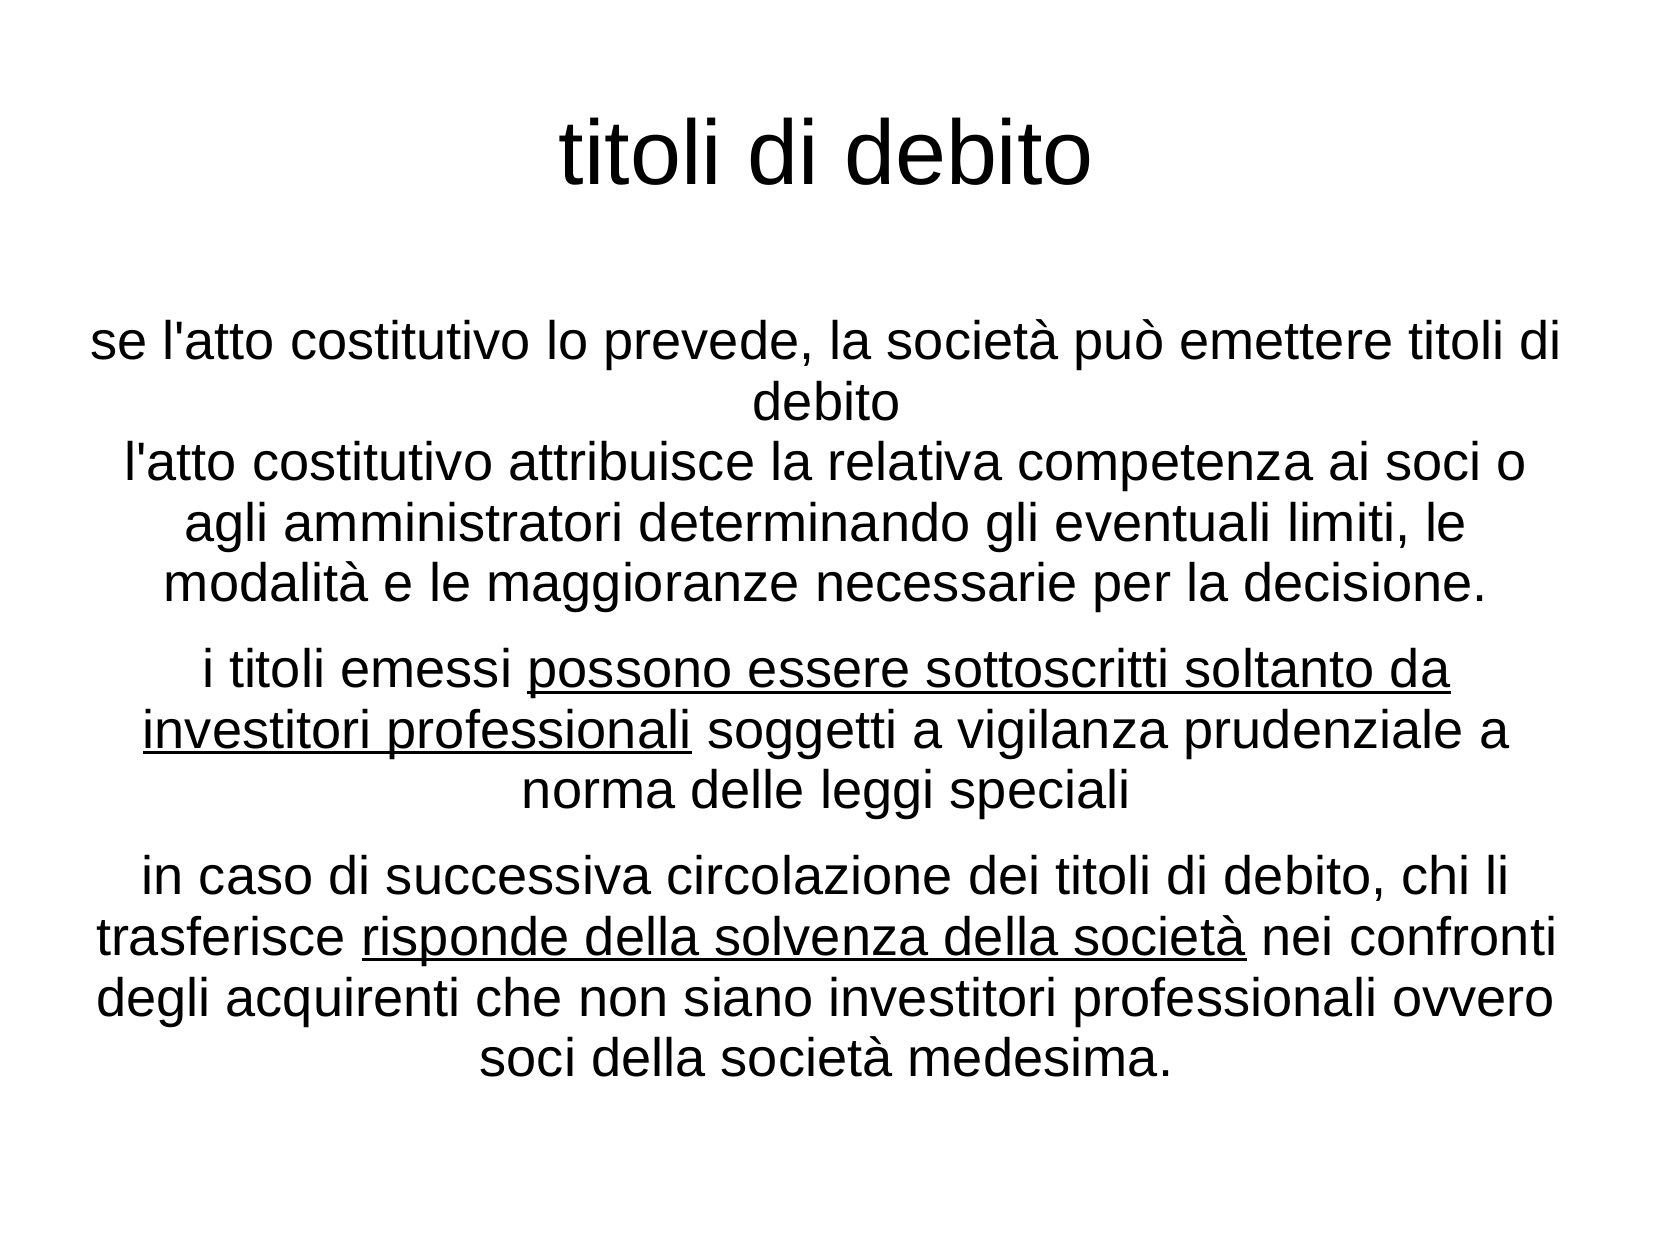

titoli di debito
# se l'atto costitutivo lo prevede, la società può emettere titoli di debito
l'atto costitutivo attribuisce la relativa competenza ai soci o agli amministratori determinando gli eventuali limiti, le modalità e le maggioranze necessarie per la decisione.
i titoli emessi possono essere sottoscritti soltanto da investitori professionali soggetti a vigilanza prudenziale a norma delle leggi speciali
in caso di successiva circolazione dei titoli di debito, chi li trasferisce risponde della solvenza della società nei confronti degli acquirenti che non siano investitori professionali ovvero soci della società medesima.